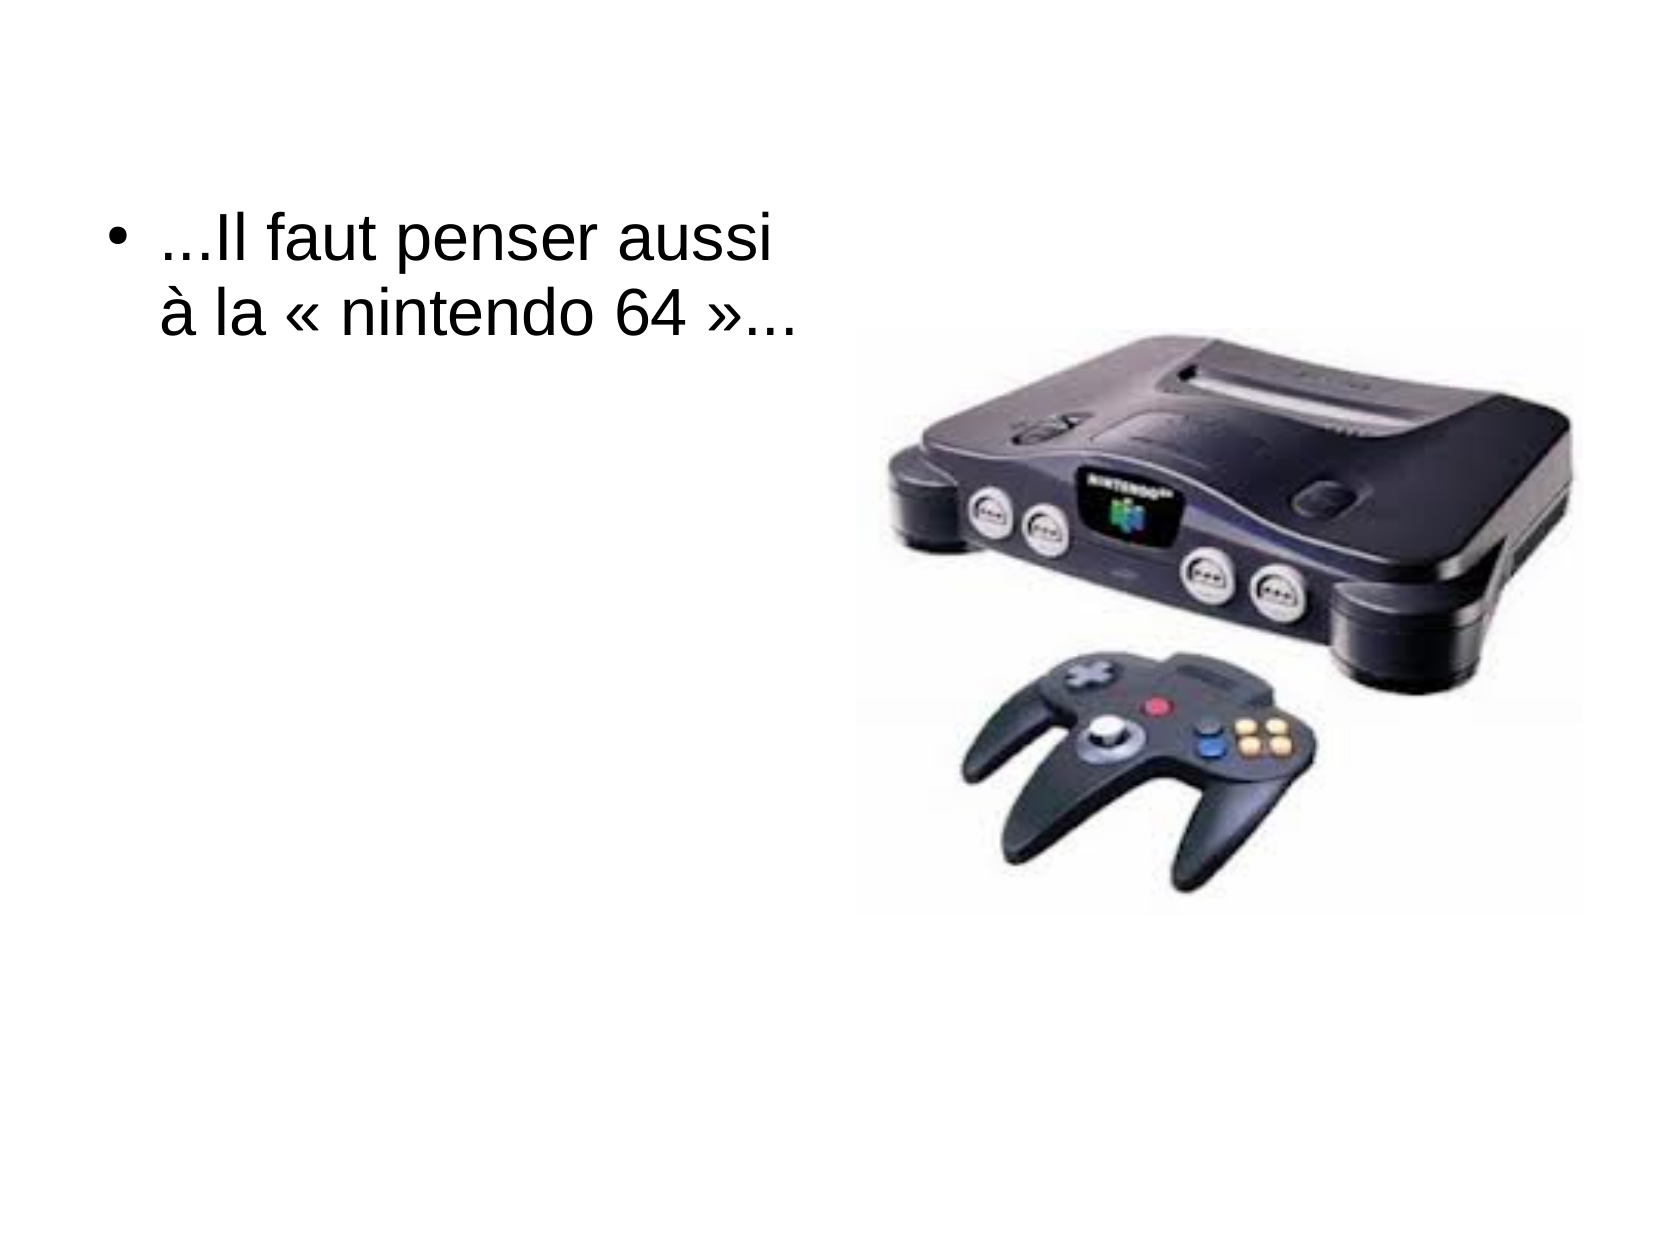

# ...Il faut penser aussi à la « nintendo 64 »...